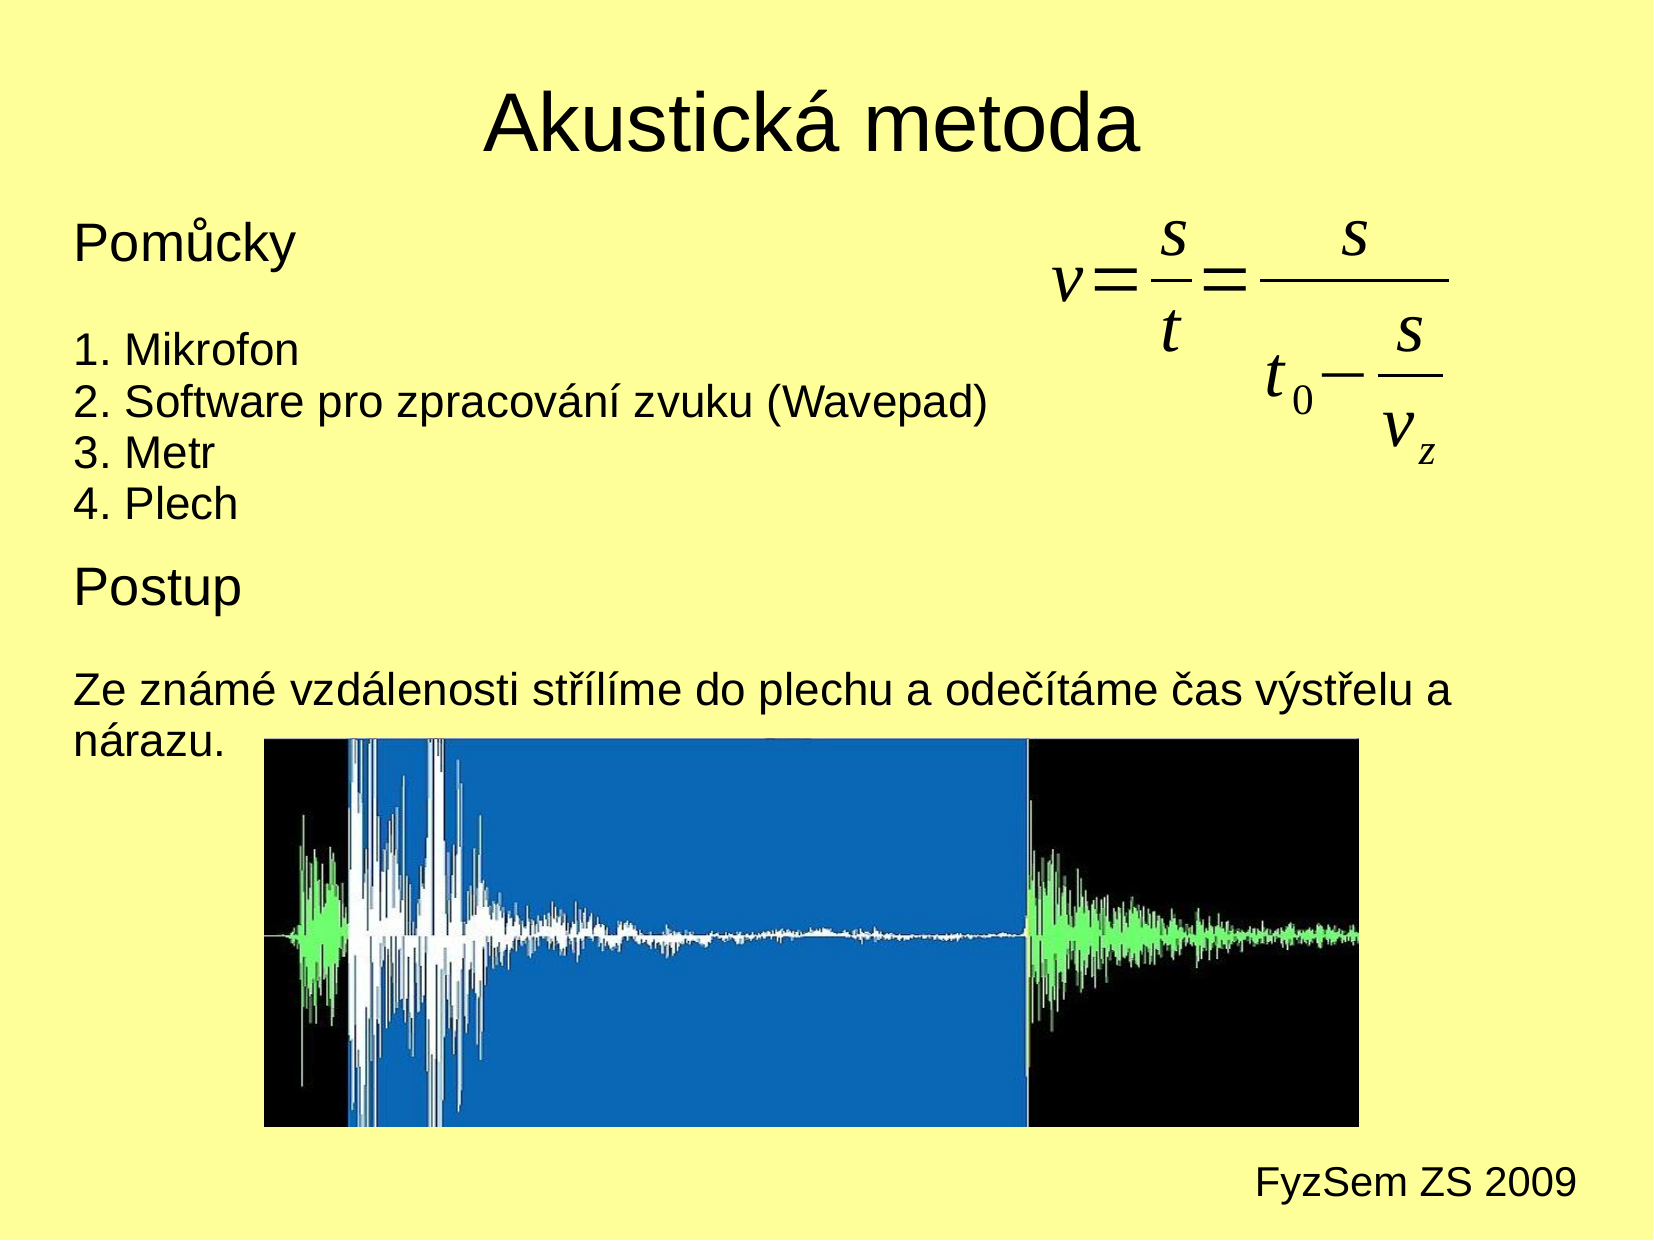

Akustická metoda
Pomůcky
1. Mikrofon
2. Software pro zpracování zvuku (Wavepad)
3. Metr
4. Plech
Postup
Ze známé vzdálenosti střílíme do plechu a odečítáme čas výstřelu a nárazu.
FyzSem ZS 2009